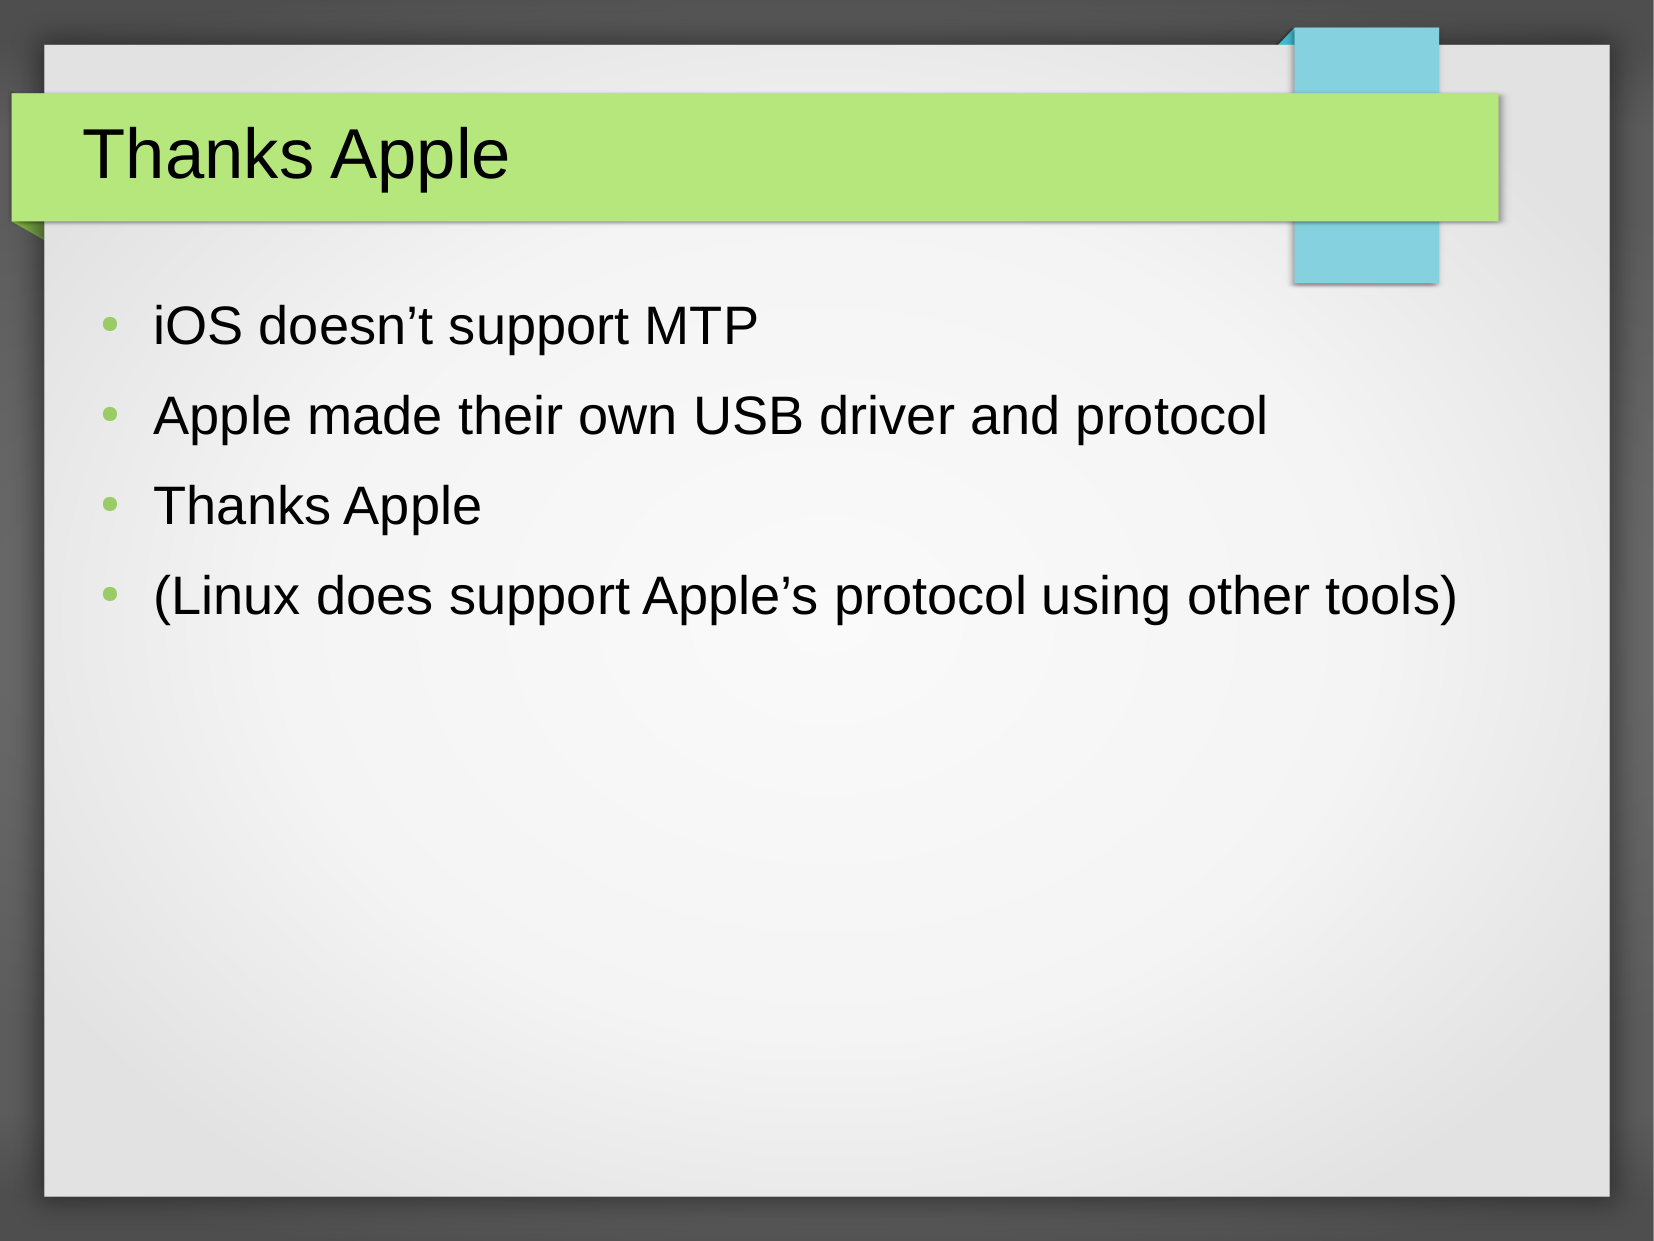

# Thanks Apple
iOS doesn’t support MTP
Apple made their own USB driver and protocol
Thanks Apple
(Linux does support Apple’s protocol using other tools)